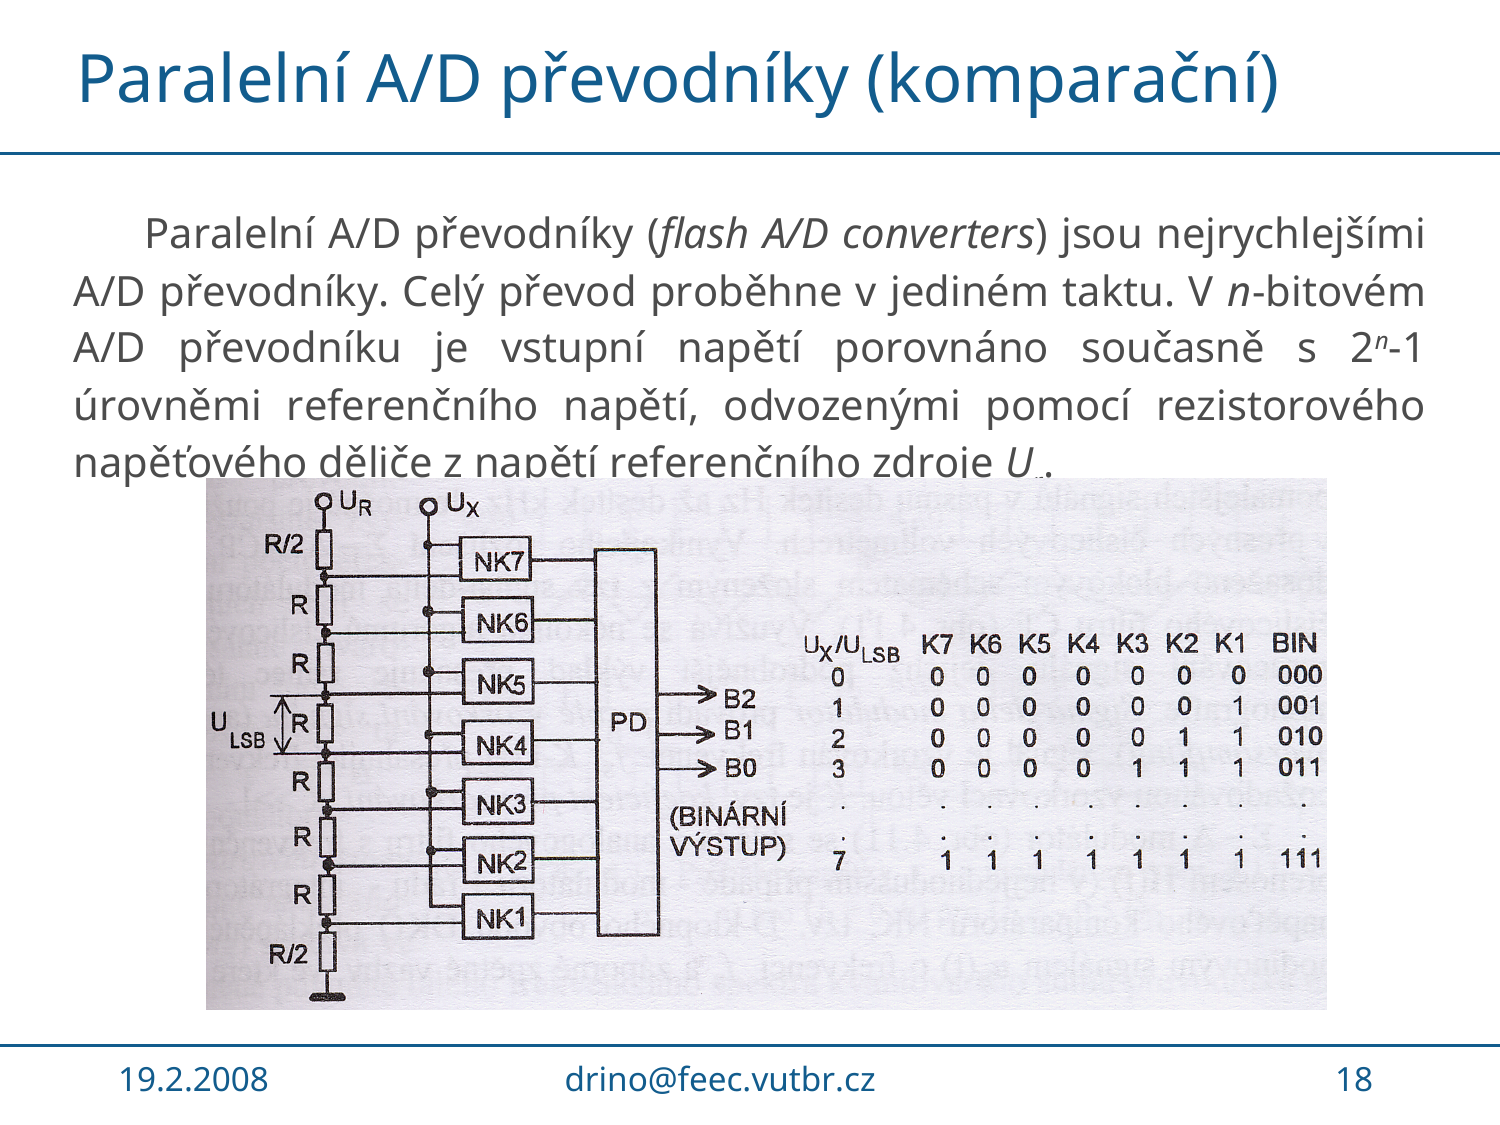

# Paralelní A/D převodníky (komparační)
Paralelní A/D převodníky (flash A/D converters) jsou nejrychlejšími A/D převodníky. Celý převod proběhne v jediném taktu. V n-bitovém A/D převodníku je vstupní napětí porovnáno současně s 2n-1 úrovněmi referenčního napětí, odvozenými pomocí rezistorového napěťového děliče z napětí referenčního zdroje Ur.
19.2.2008
drino@feec.vutbr.cz